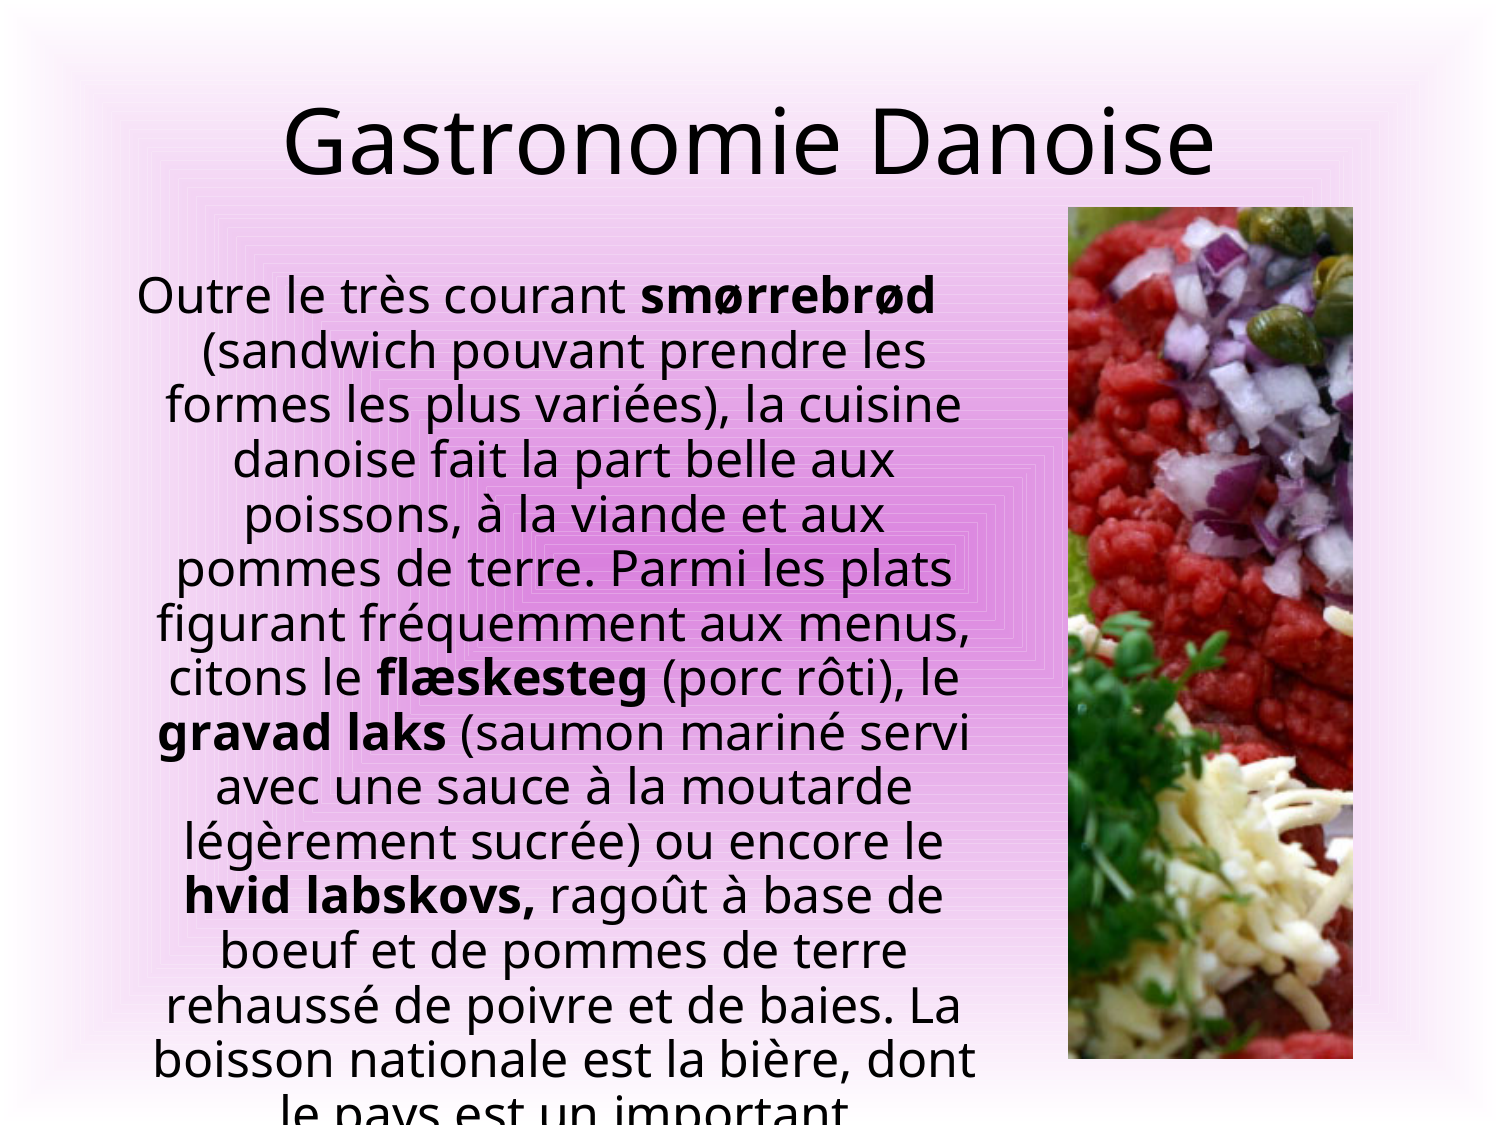

# Gastronomie Danoise
Outre le très courant smørrebrød (sandwich pouvant prendre les formes les plus variées), la cuisine danoise fait la part belle aux poissons, à la viande et aux pommes de terre. Parmi les plats figurant fréquemment aux menus, citons le flæskesteg (porc rôti), le gravad laks (saumon mariné servi avec une sauce à la moutarde légèrement sucrée) ou encore le hvid labskovs, ragoût à base de boeuf et de pommes de terre rehaussé de poivre et de baies. La boisson nationale est la bière, dont le pays est un important producteur européen.